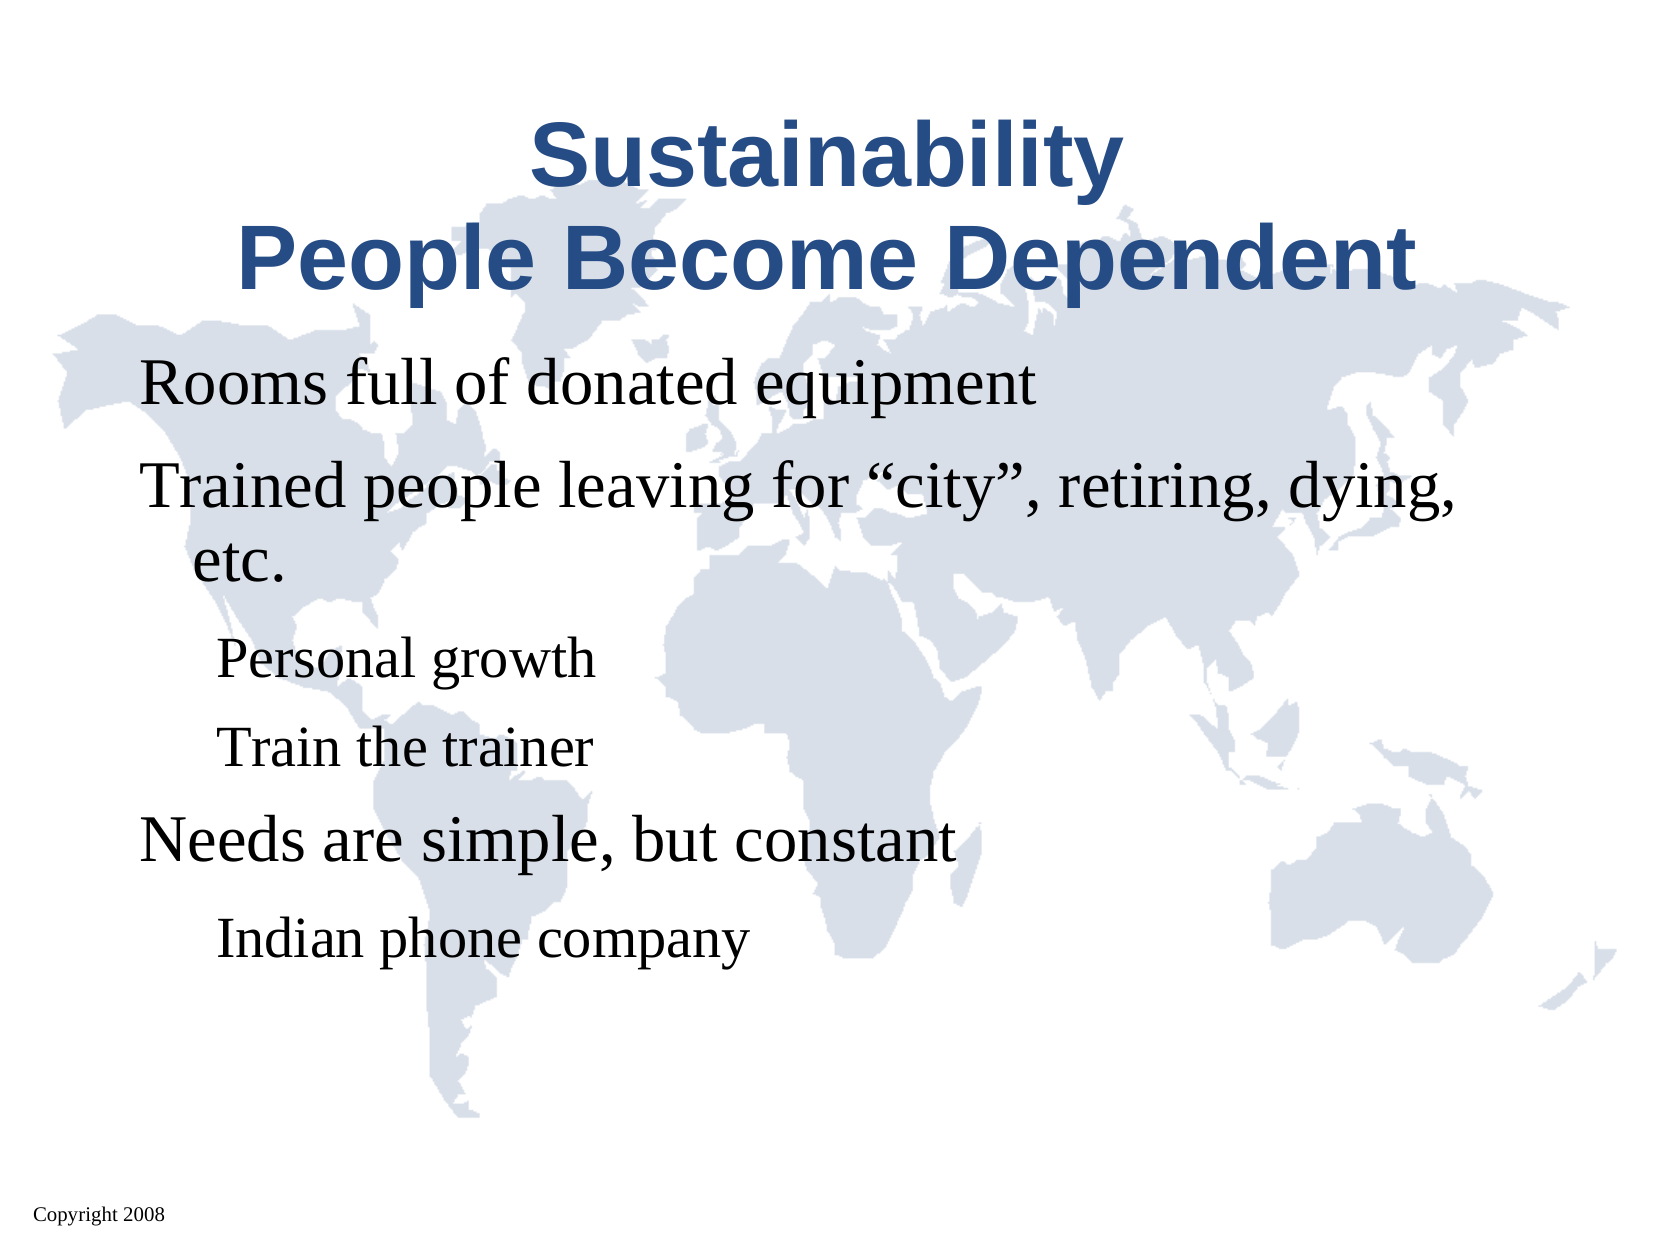

# Sustainability People Become Dependent
Rooms full of donated equipment
Trained people leaving for “city”, retiring, dying, etc.
Personal growth
Train the trainer
Needs are simple, but constant
Indian phone company